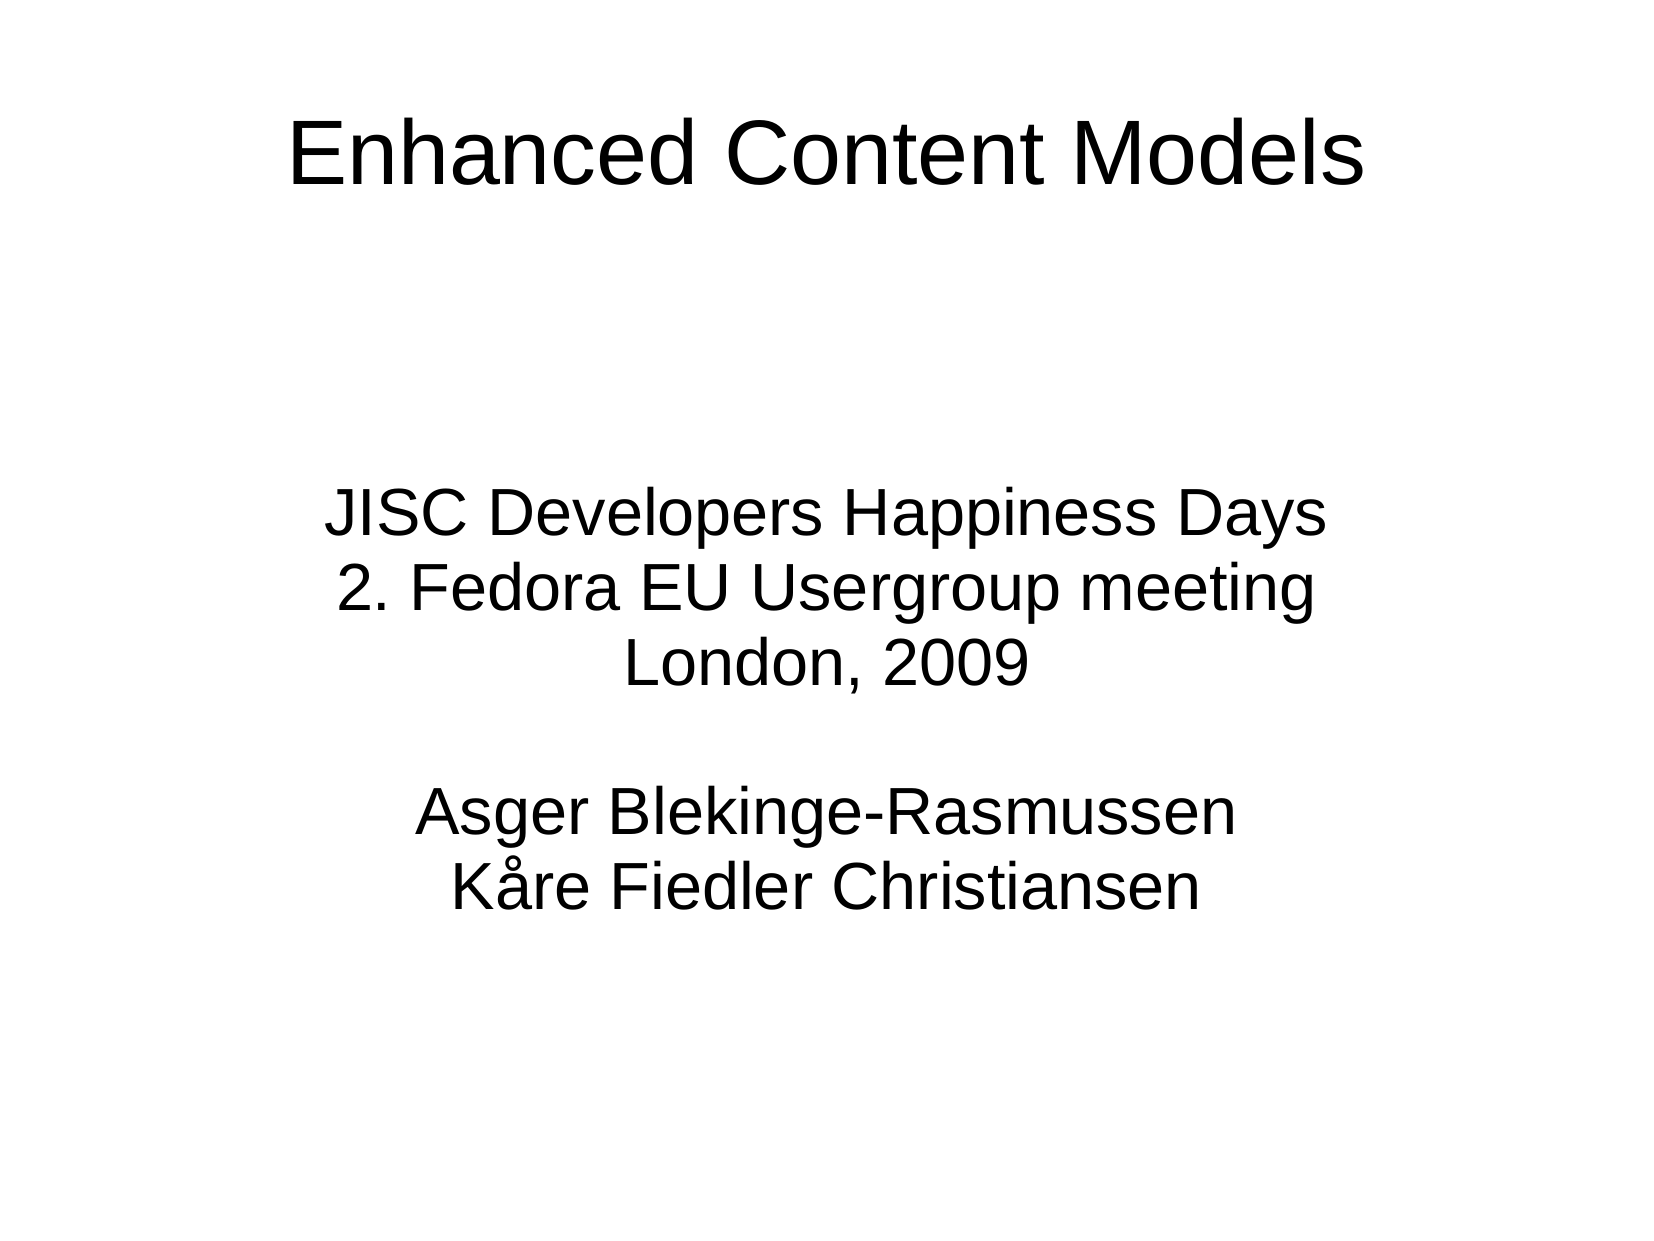

# Enhanced Content Models
JISC Developers Happiness Days
2. Fedora EU Usergroup meeting
London, 2009
Asger Blekinge-Rasmussen
Kåre Fiedler Christiansen